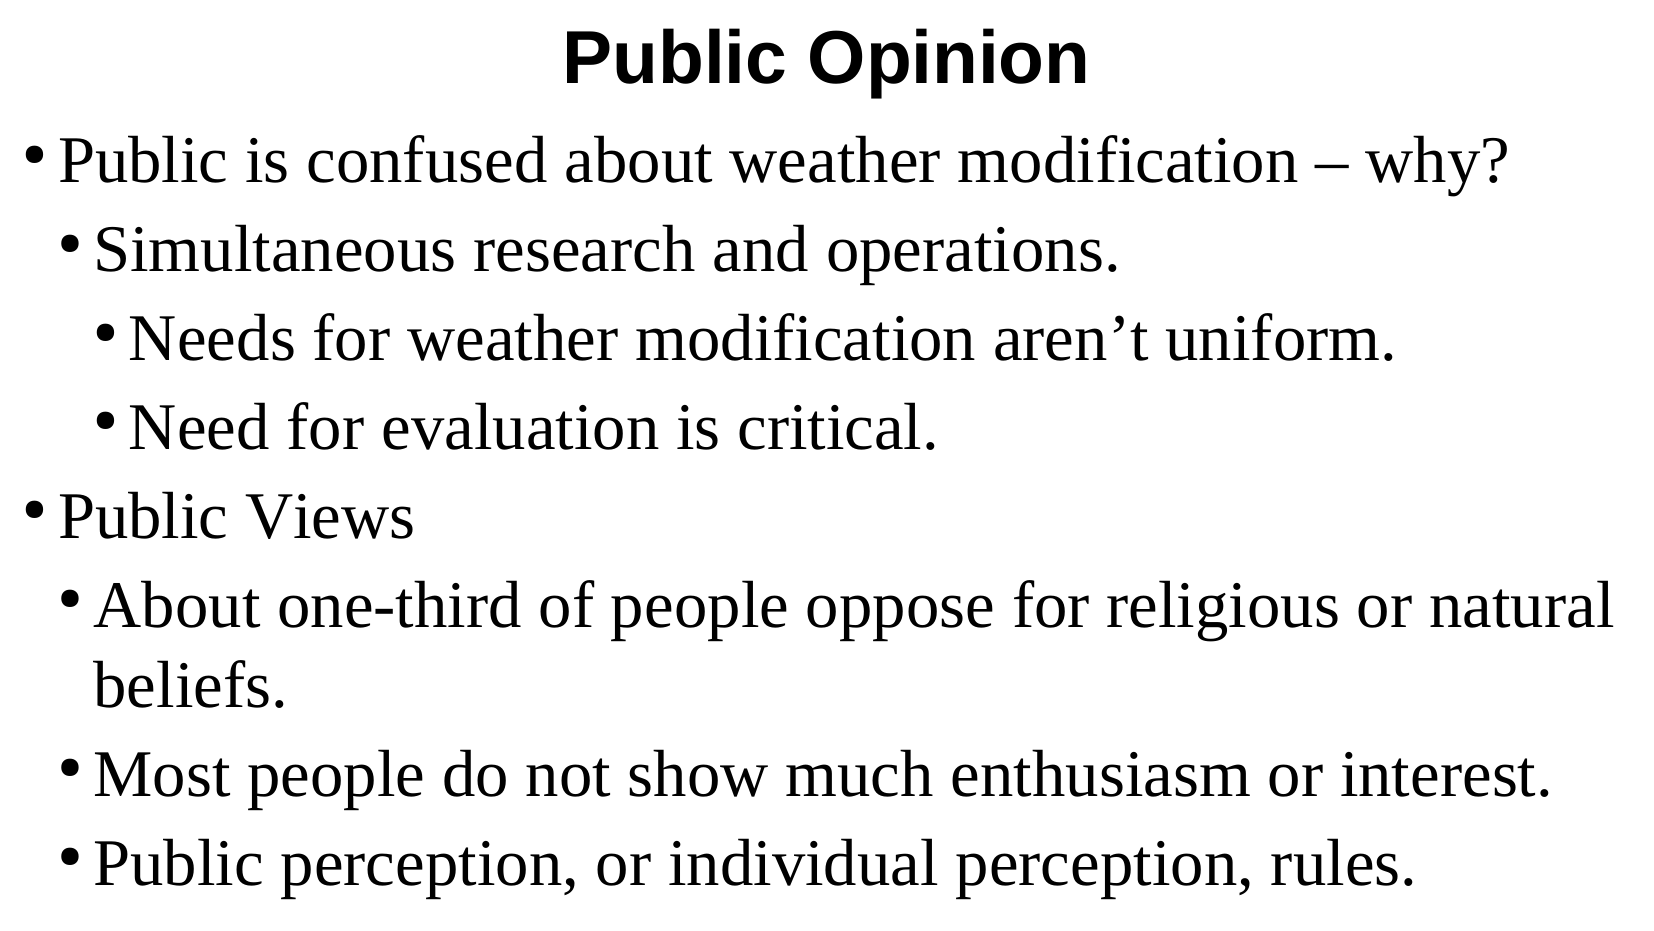

# Public Opinion
Public is confused about weather modification – why?
Simultaneous research and operations.
Needs for weather modification aren’t uniform.
Need for evaluation is critical.
Public Views
About one-third of people oppose for religious or natural beliefs.
Most people do not show much enthusiasm or interest.
Public perception, or individual perception, rules.